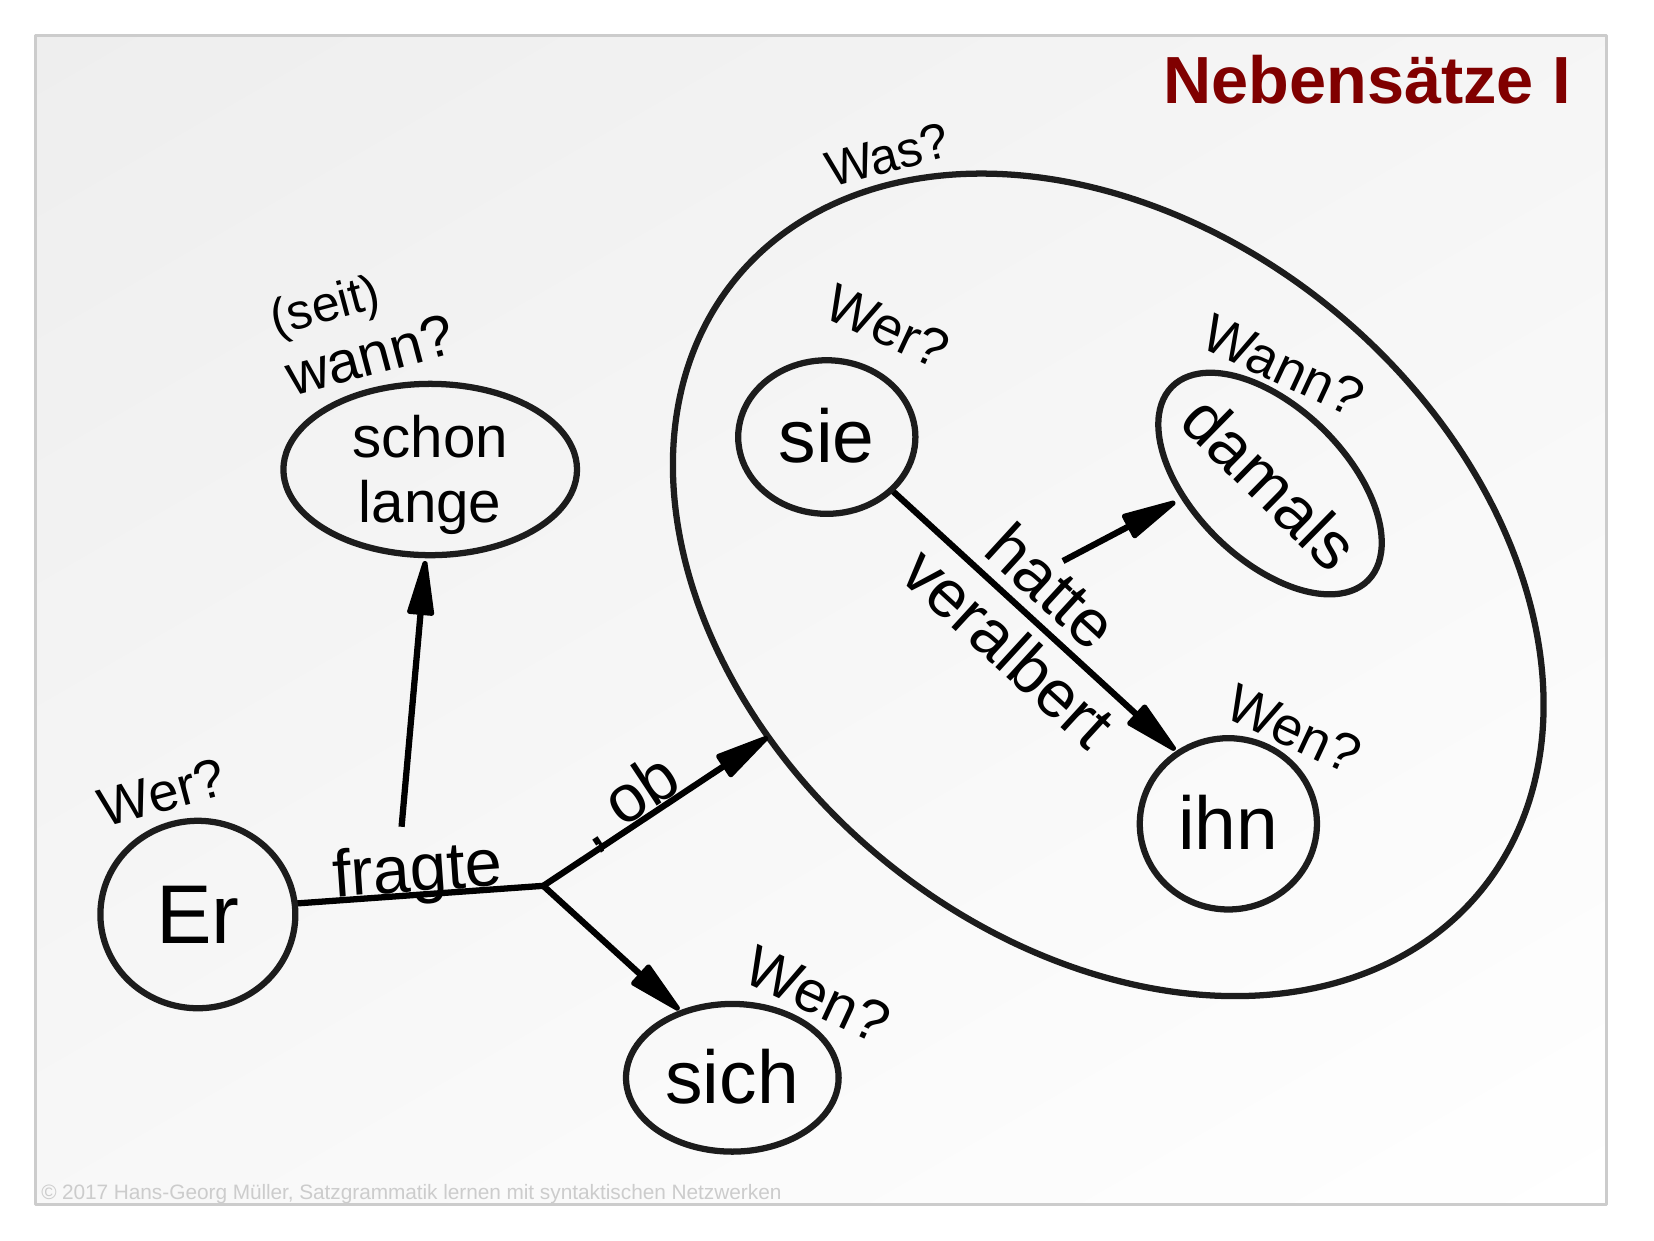

# Nebensätze I
Was?
(seit)
wann?
Wer?
Wann?
sie
schon
lange
damals
hatte
veralbert
Wen?
, ob
ihn
Wer?
Er
 fragte
Wen?
sich